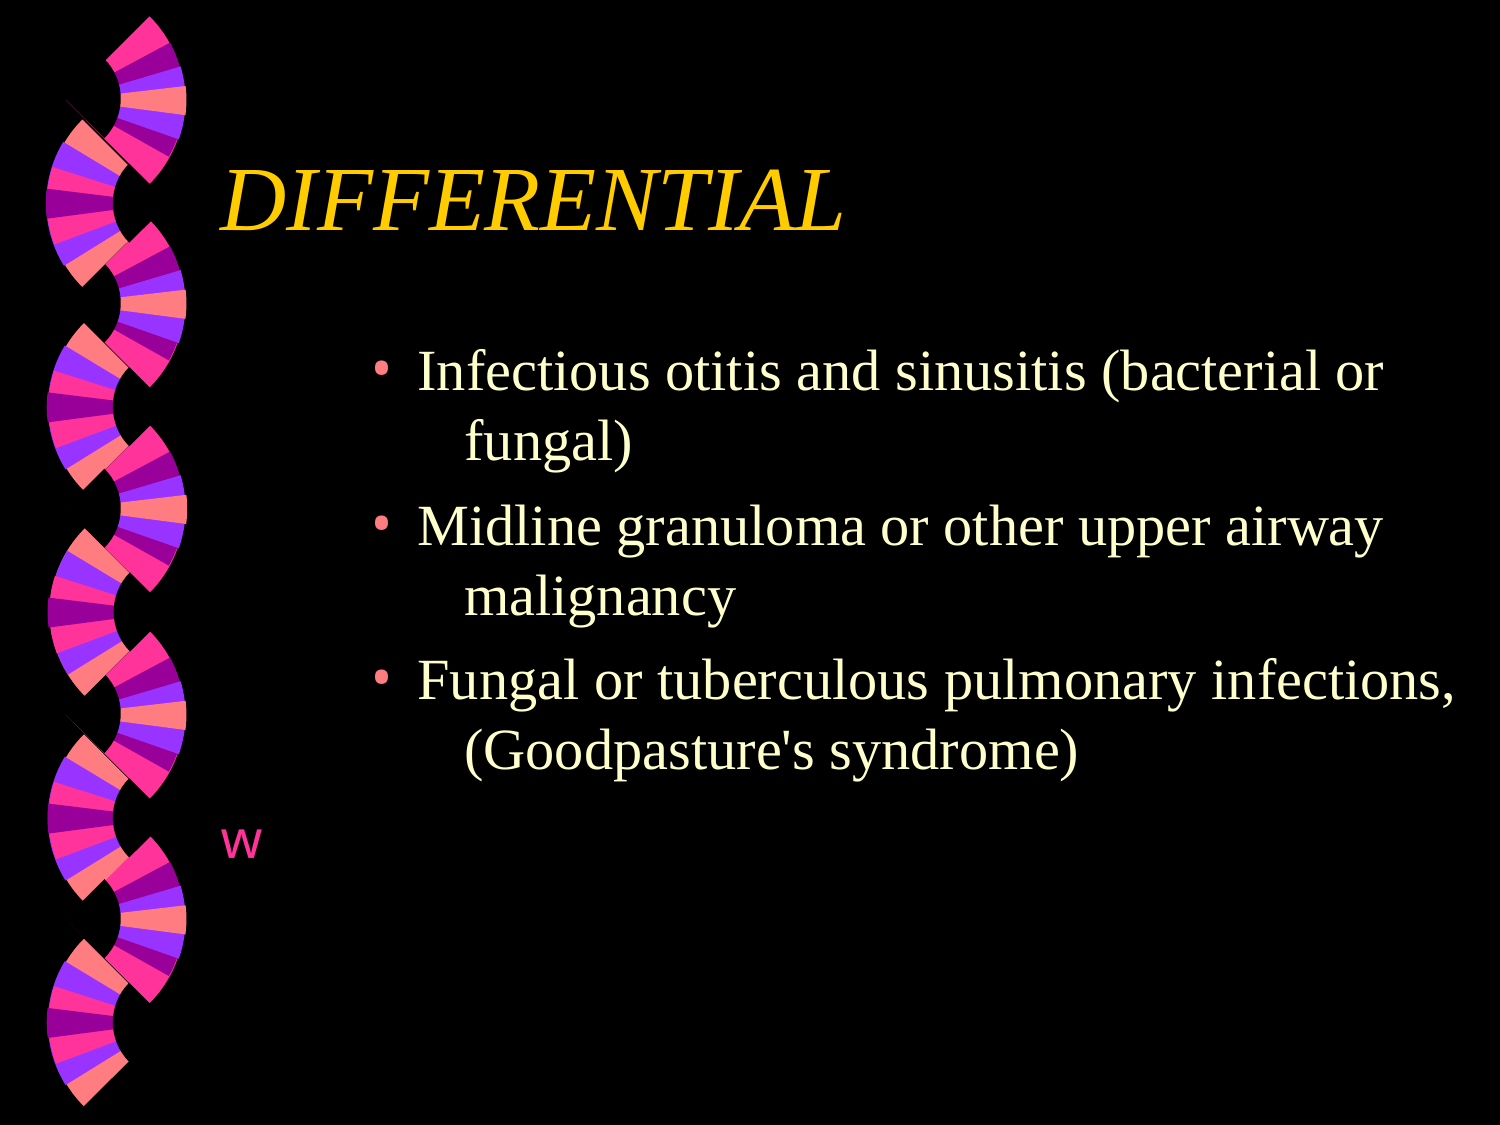

# DIFFERENTIAL
Infectious otitis and sinusitis (bacterial or fungal)
Midline granuloma or other upper airway malignancy
Fungal or tuberculous pulmonary infections, (Goodpasture's syndrome)